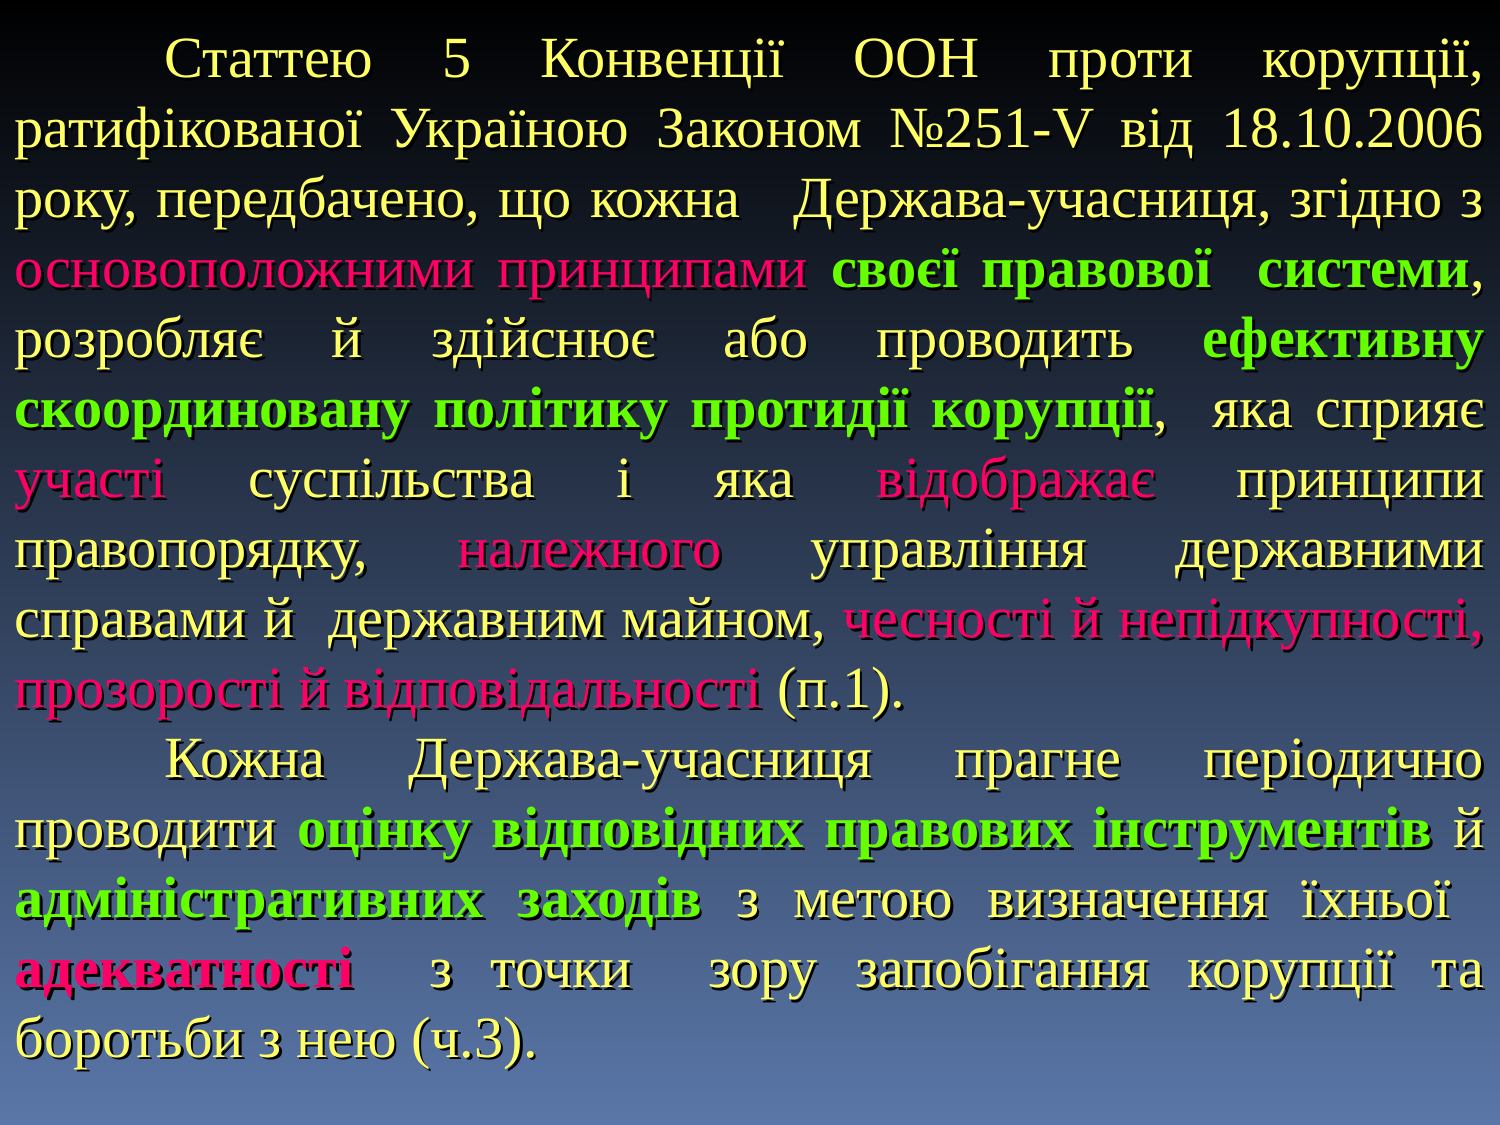

Статтею 5 Конвенції ООН проти корупції, ратифікованої Україною Законом №251-V від 18.10.2006 року, передбачено, що кожна Держава-учасниця, згідно з основоположними принципами своєї правової системи, розробляє й здійснює або проводить ефективну скоординовану політику протидії корупції, яка сприяє участі суспільства і яка відображає принципи правопорядку, належного управління державними справами й державним майном, чесності й непідкупності, прозорості й відповідальності (п.1).
			Кожна Держава-учасниця прагне періодично проводити оцінку відповідних правових інструментів й адміністративних заходів з метою визначення їхньої адекватності з точки зору запобігання корупції та боротьби з нею (ч.3).